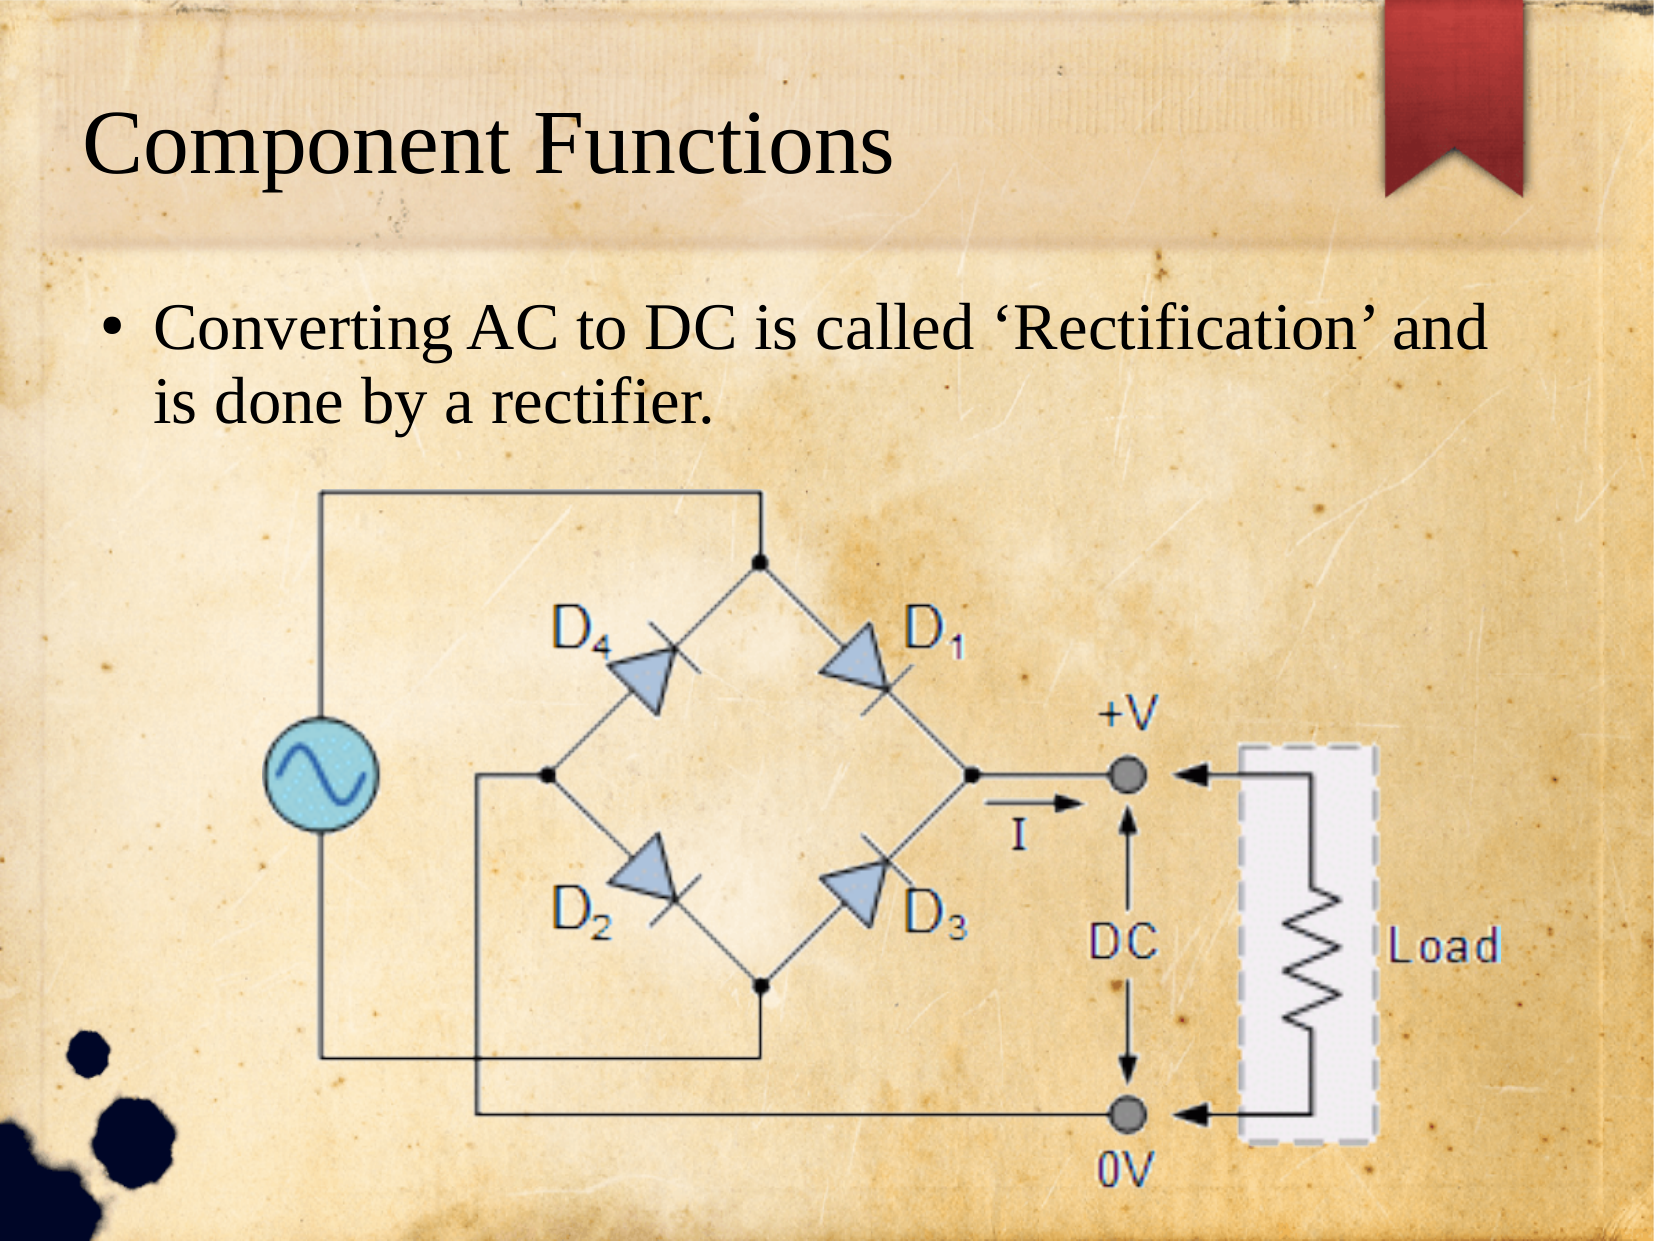

# Component Functions
Converting AC to DC is called ‘Rectification’ and is done by a rectifier.